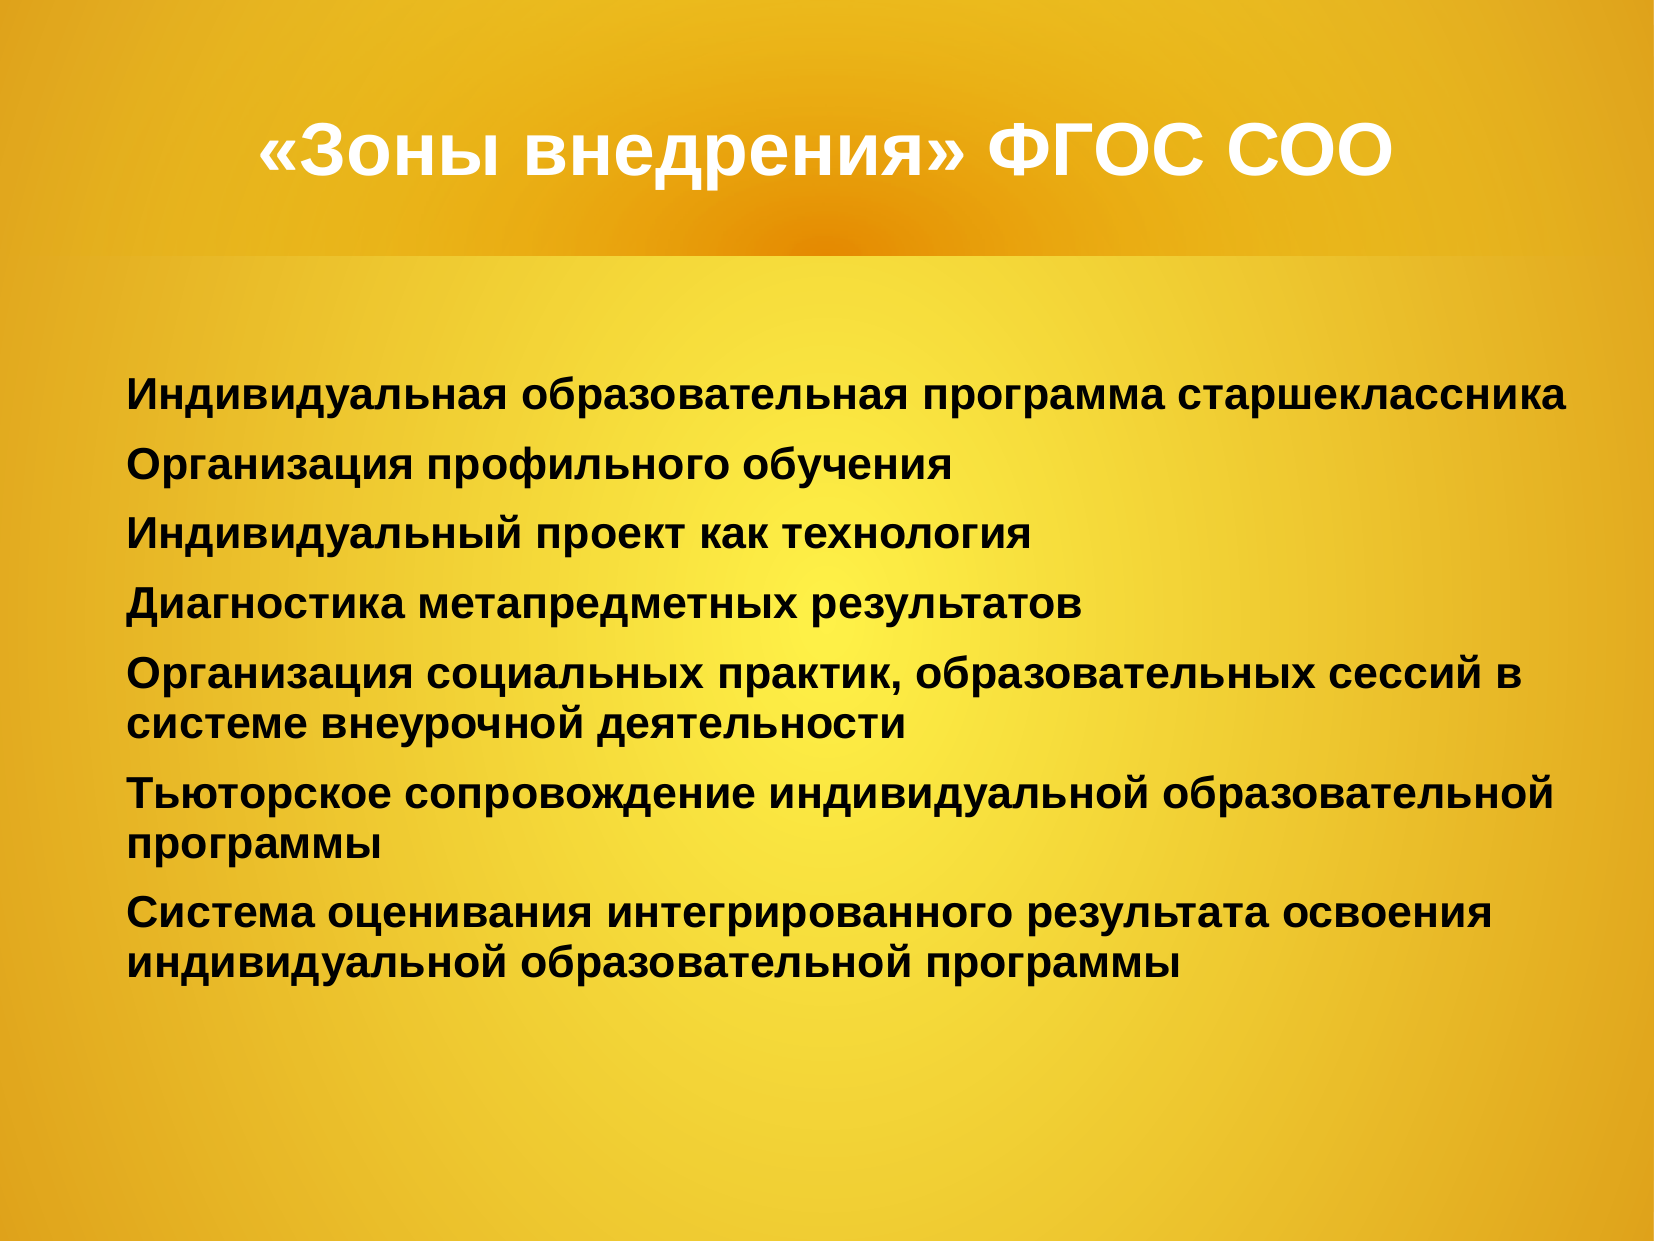

# «Зоны внедрения» ФГОС СОО
Индивидуальная образовательная программа старшеклассника
Организация профильного обучения
Индивидуальный проект как технология
Диагностика метапредметных результатов
Организация социальных практик, образовательных сессий в системе внеурочной деятельности
Тьюторское сопровождение индивидуальной образовательной программы
Система оценивания интегрированного результата освоения
индивидуальной образовательной программы